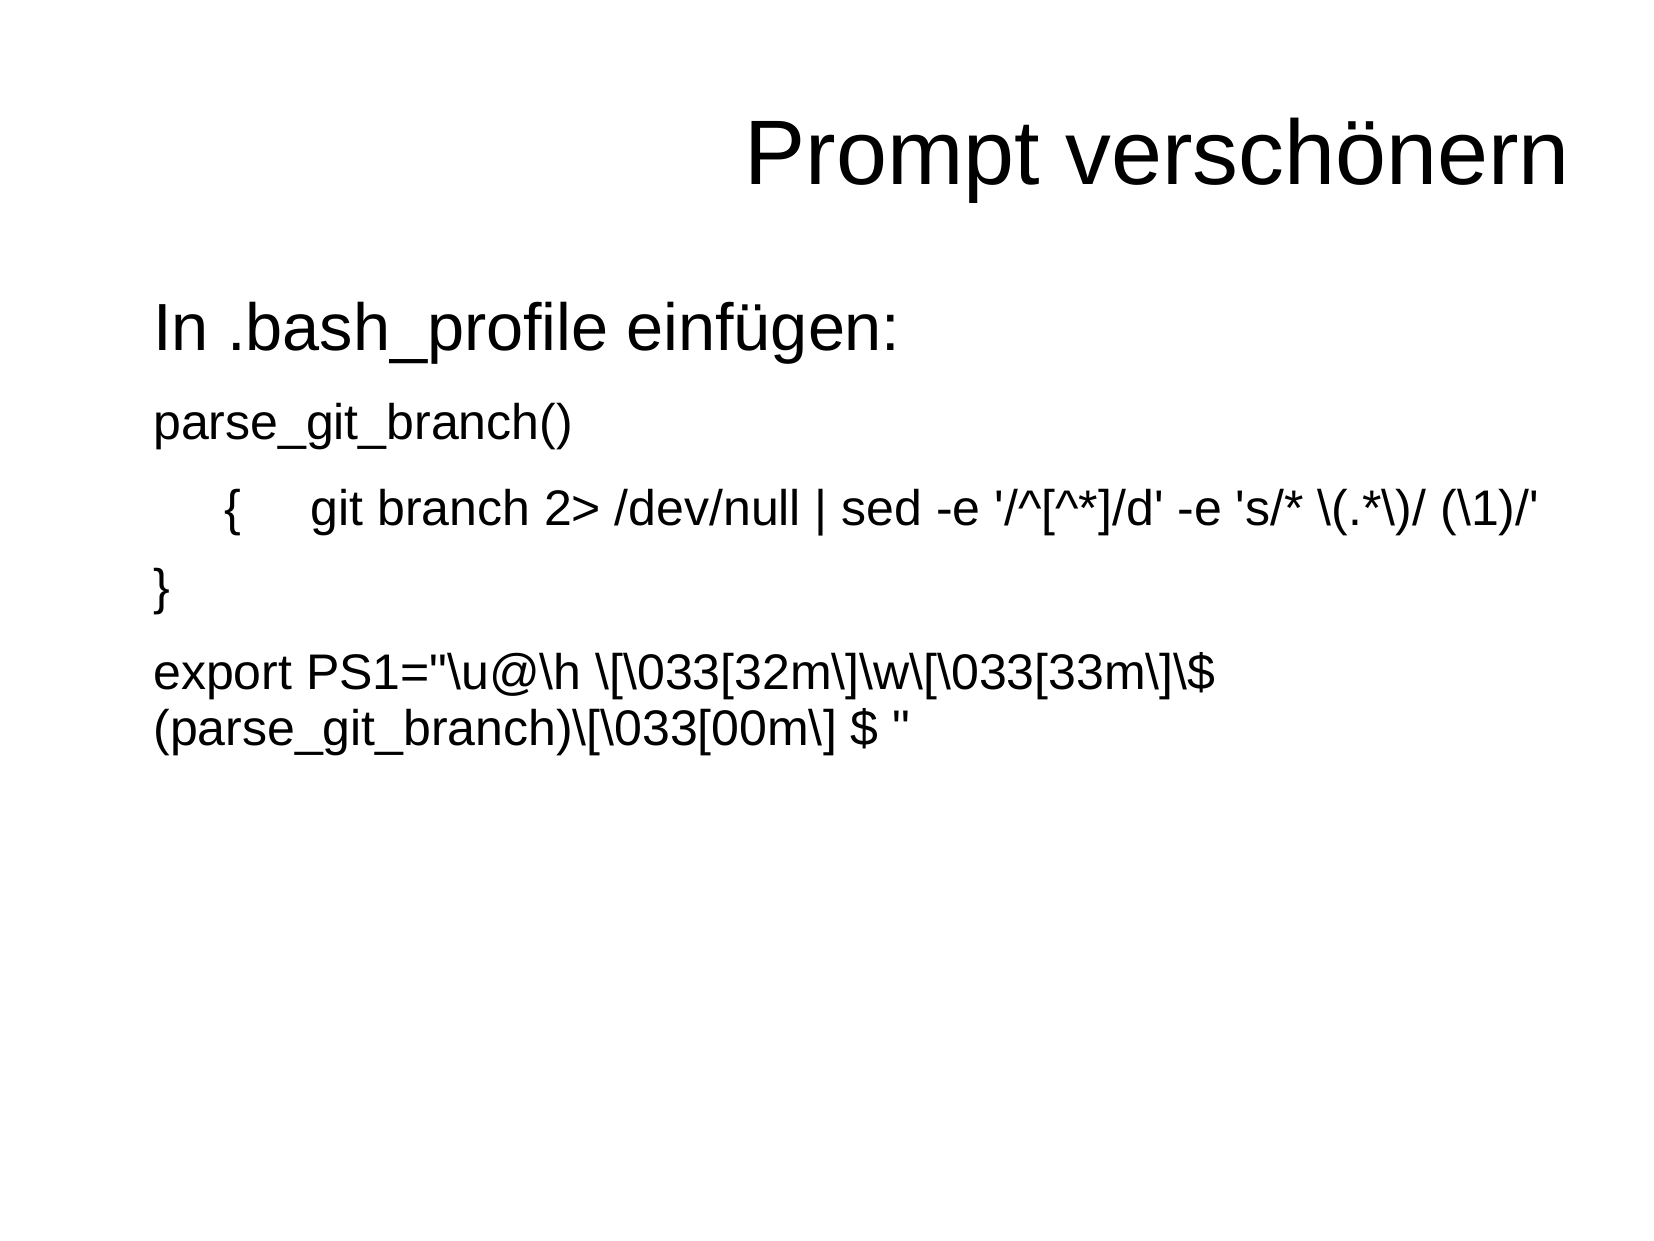

# Prompt verschönern
In .bash_profile einfügen:
parse_git_branch()
{ git branch 2> /dev/null | sed -e '/^[^*]/d' -e 's/* \(.*\)/ (\1)/'
}
export PS1="\u@\h \[\033[32m\]\w\[\033[33m\]\$(parse_git_branch)\[\033[00m\] $ "